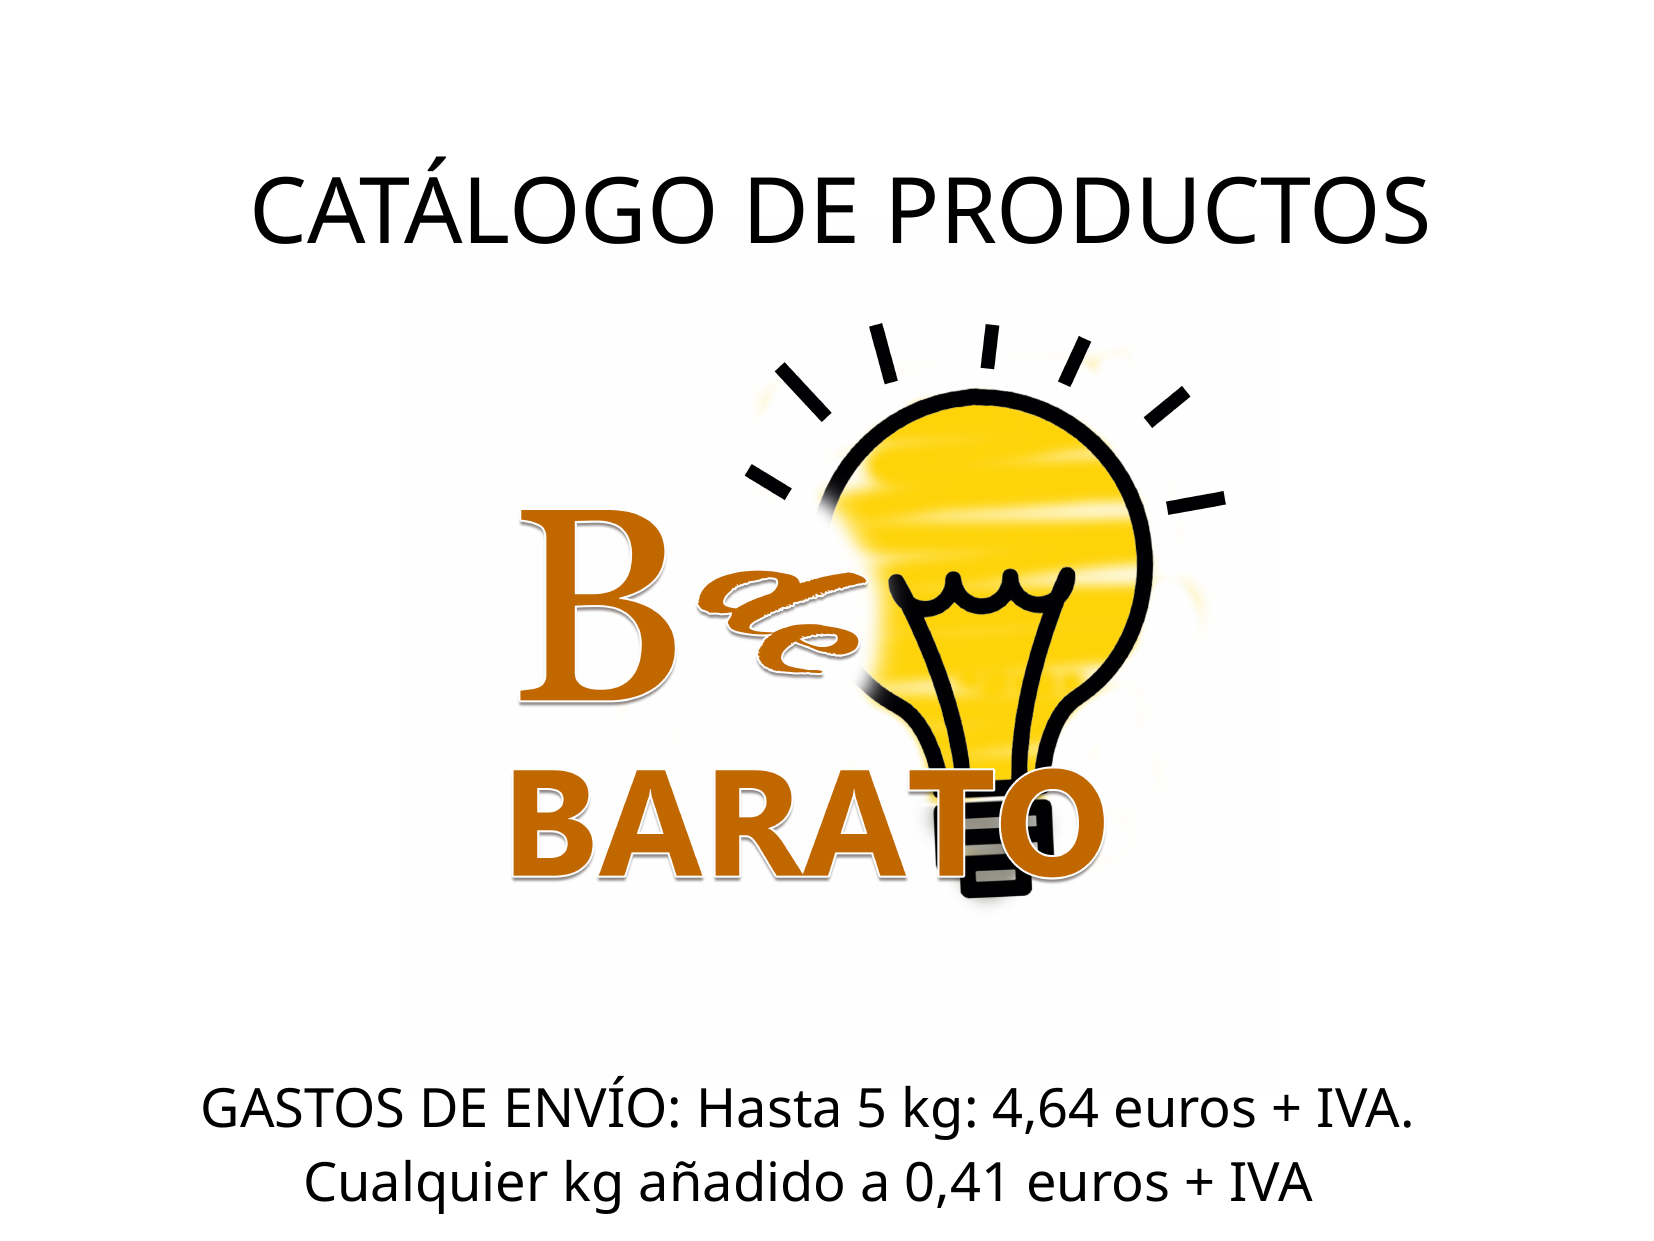

CATÁLOGO DE PRODUCTOS
# GASTOS DE ENVÍO: Hasta 5 kg: 4,64 euros + IVA. Cualquier kg añadido a 0,41 euros + IVA